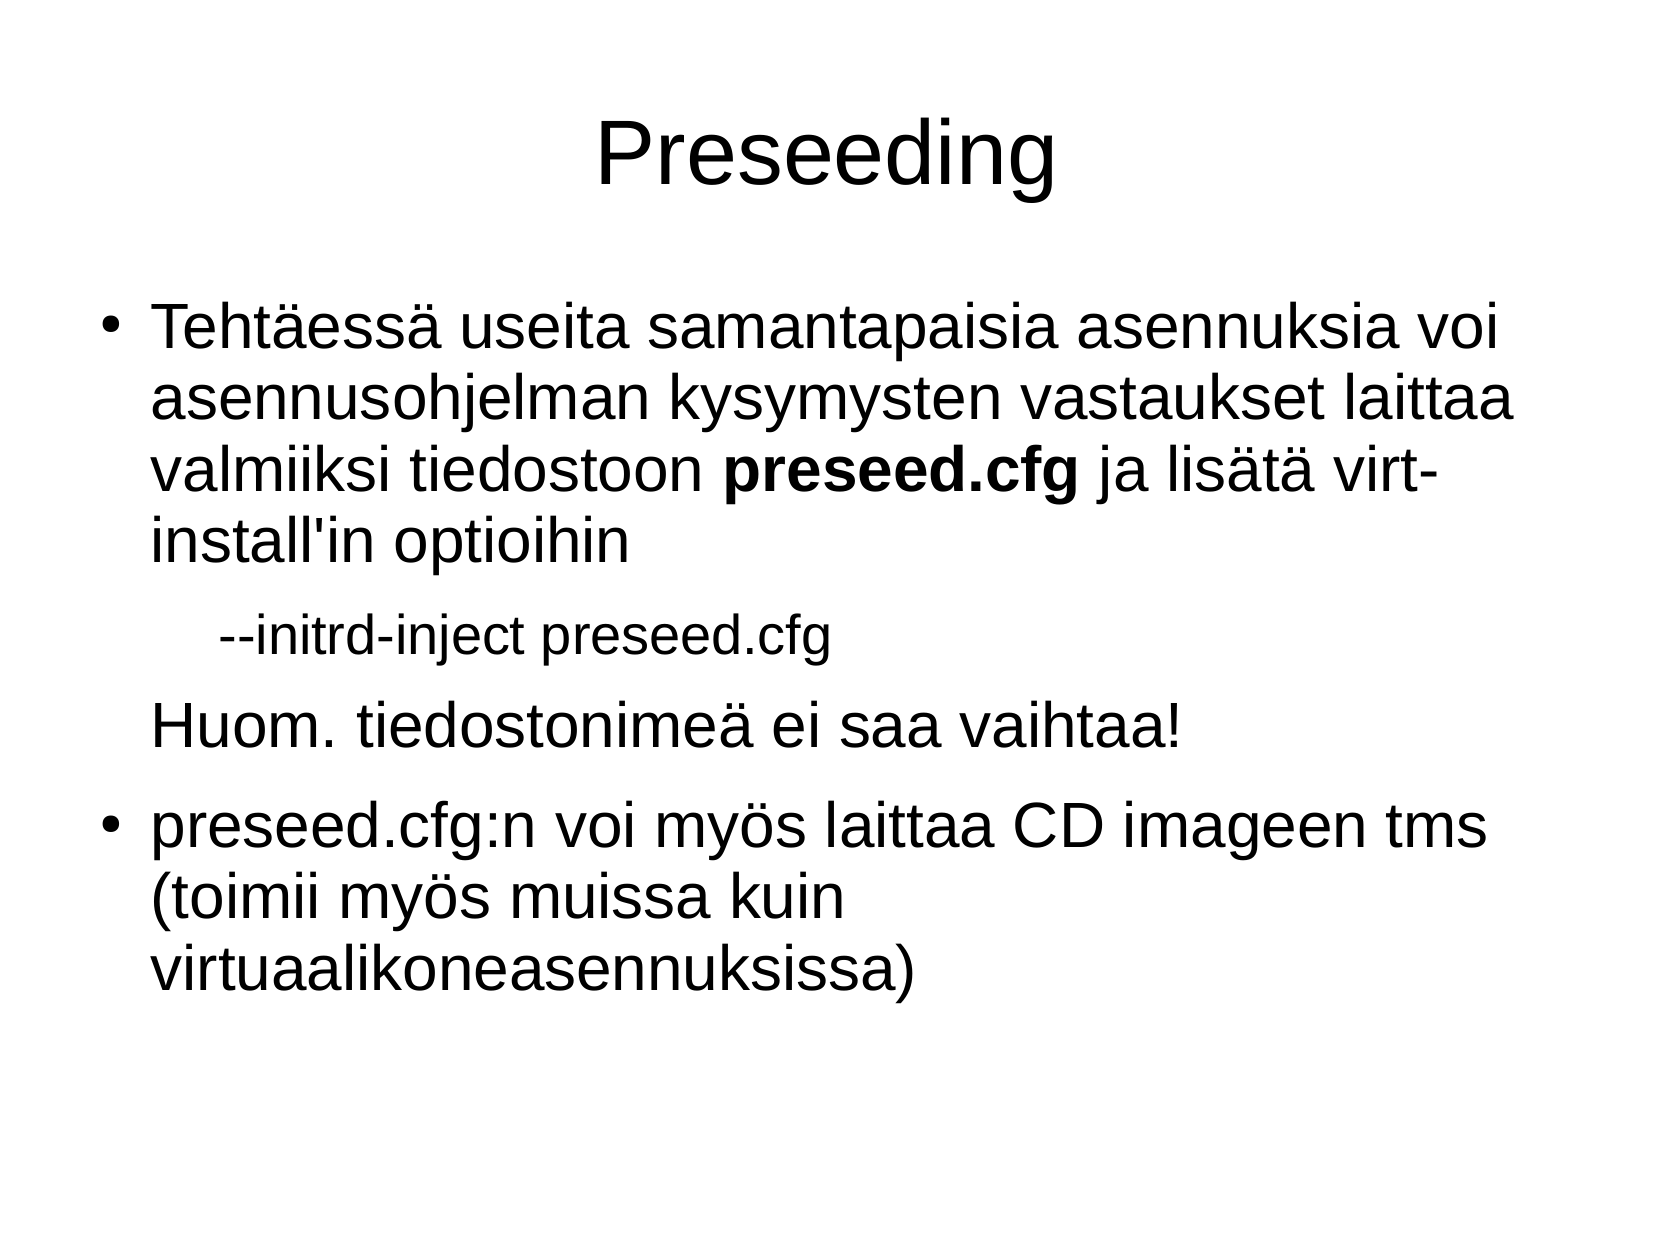

# Preseeding
Tehtäessä useita samantapaisia asennuksia voi asennusohjelman kysymysten vastaukset laittaa valmiiksi tiedostoon preseed.cfg ja lisätä virt-install'in optioihin
--initrd-inject preseed.cfg
Huom. tiedostonimeä ei saa vaihtaa!
preseed.cfg:n voi myös laittaa CD imageen tms (toimii myös muissa kuin virtuaalikoneasennuksissa)